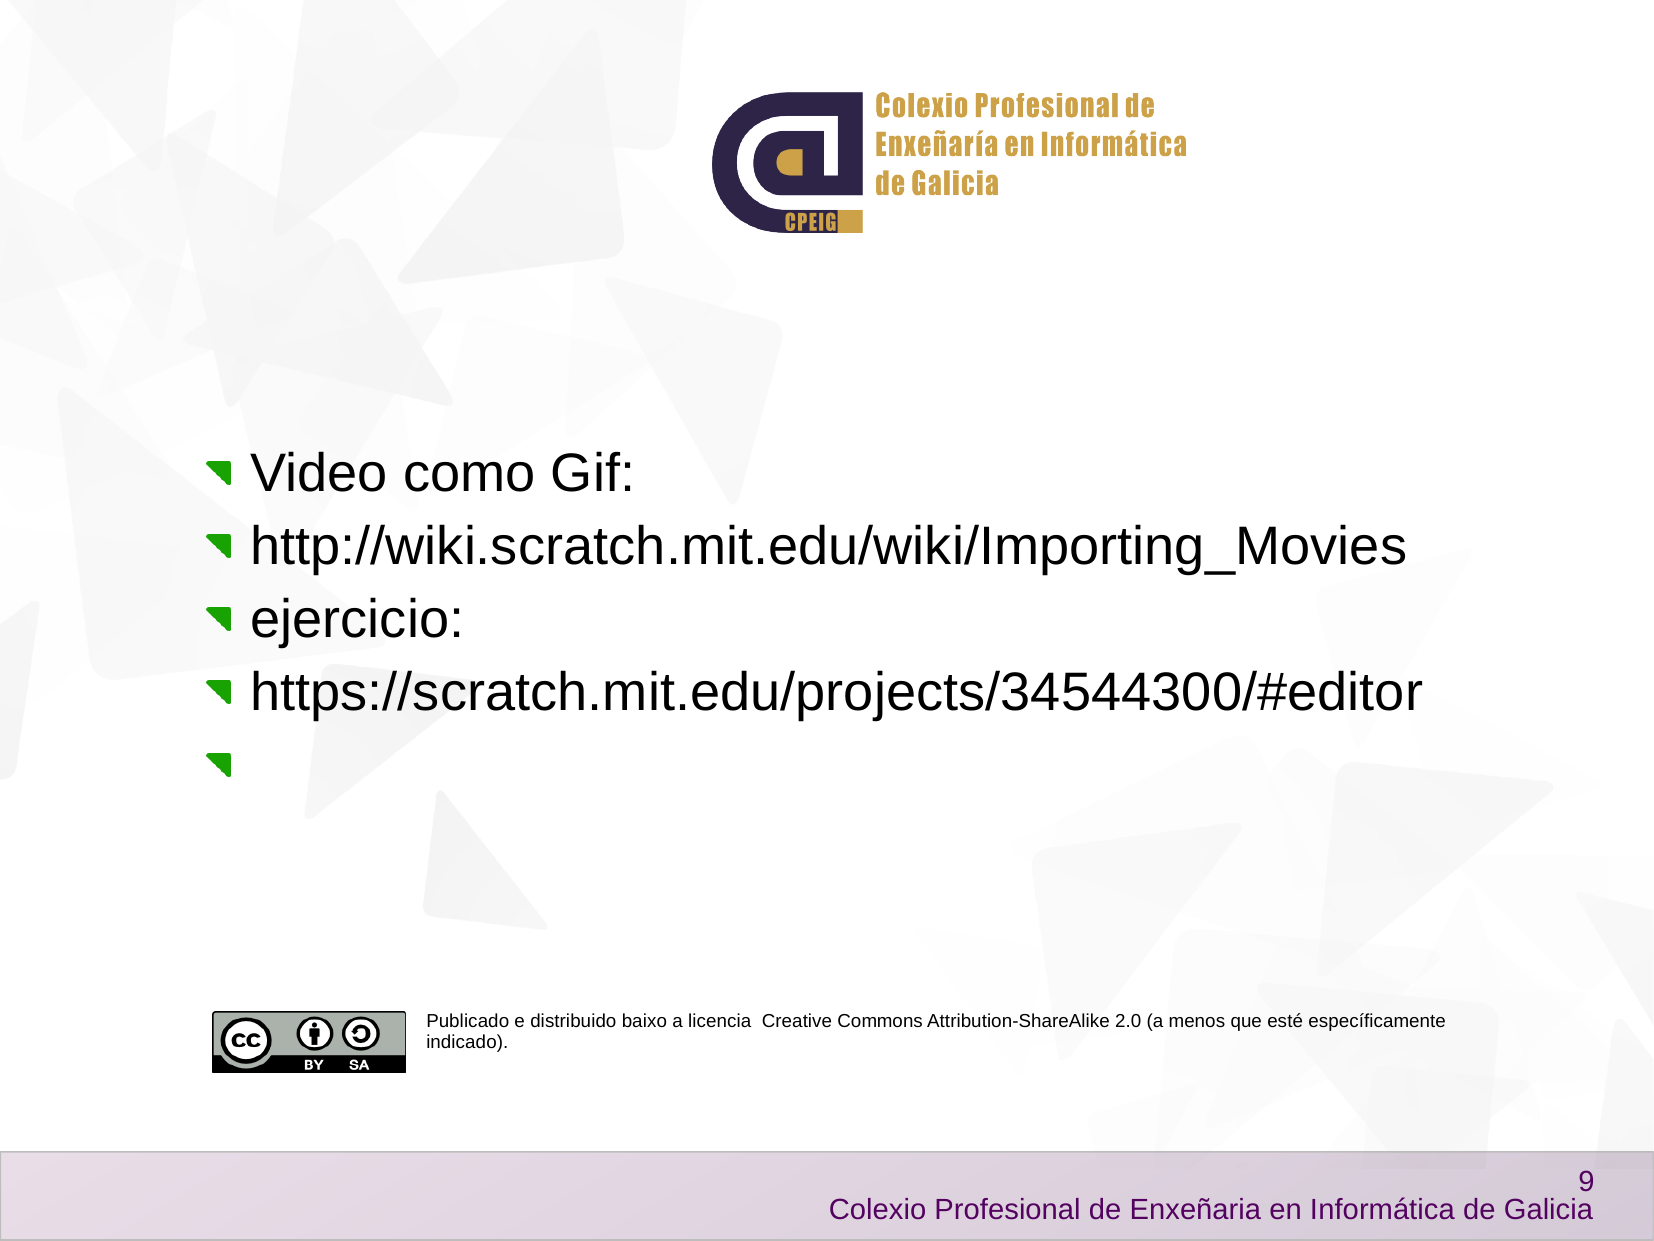

# Video como Gif:
http://wiki.scratch.mit.edu/wiki/Importing_Movies
ejercicio:
https://scratch.mit.edu/projects/34544300/#editor
9
Colexio Profesional de Enxeñaria en Informática de Galicia